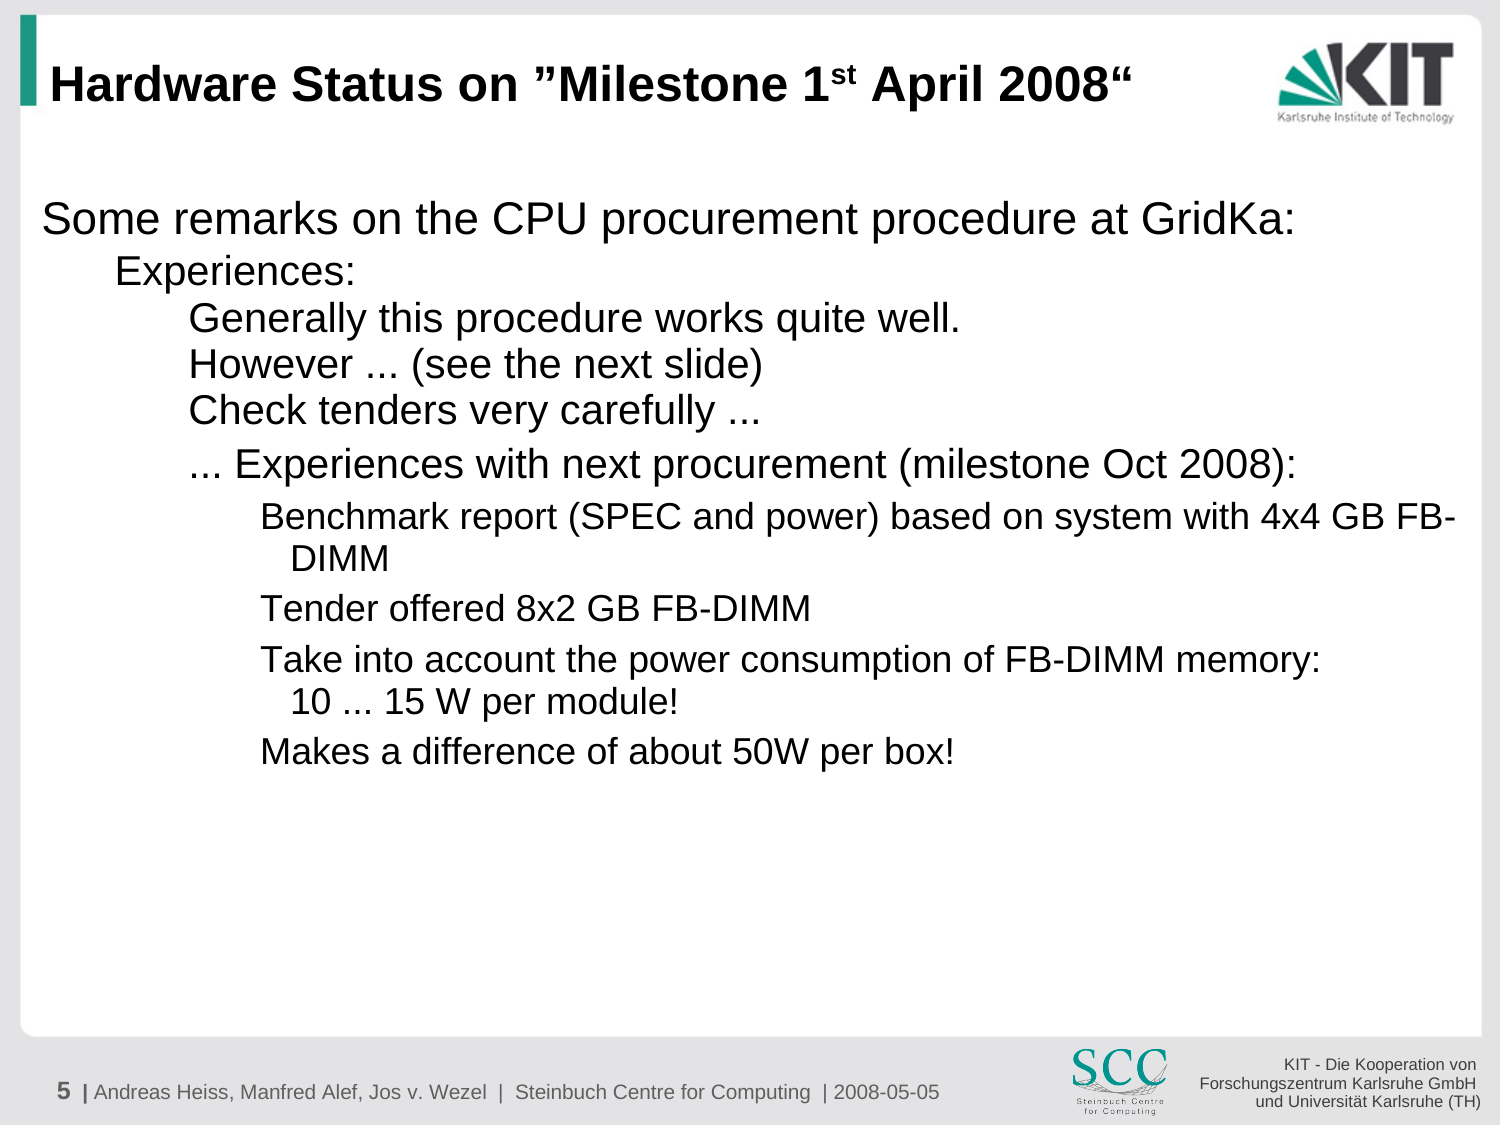

Hardware Status on ”Milestone 1st April 2008“
# Some remarks on the CPU procurement procedure at GridKa:
Experiences:
Generally this procedure works quite well.
However ... (see the next slide)
Check tenders very carefully ...
... Experiences with next procurement (milestone Oct 2008):
Benchmark report (SPEC and power) based on system with 4x4 GB FB-DIMM
Tender offered 8x2 GB FB-DIMM
Take into account the power consumption of FB-DIMM memory:
10 ... 15 W per module!
Makes a difference of about 50W per box!